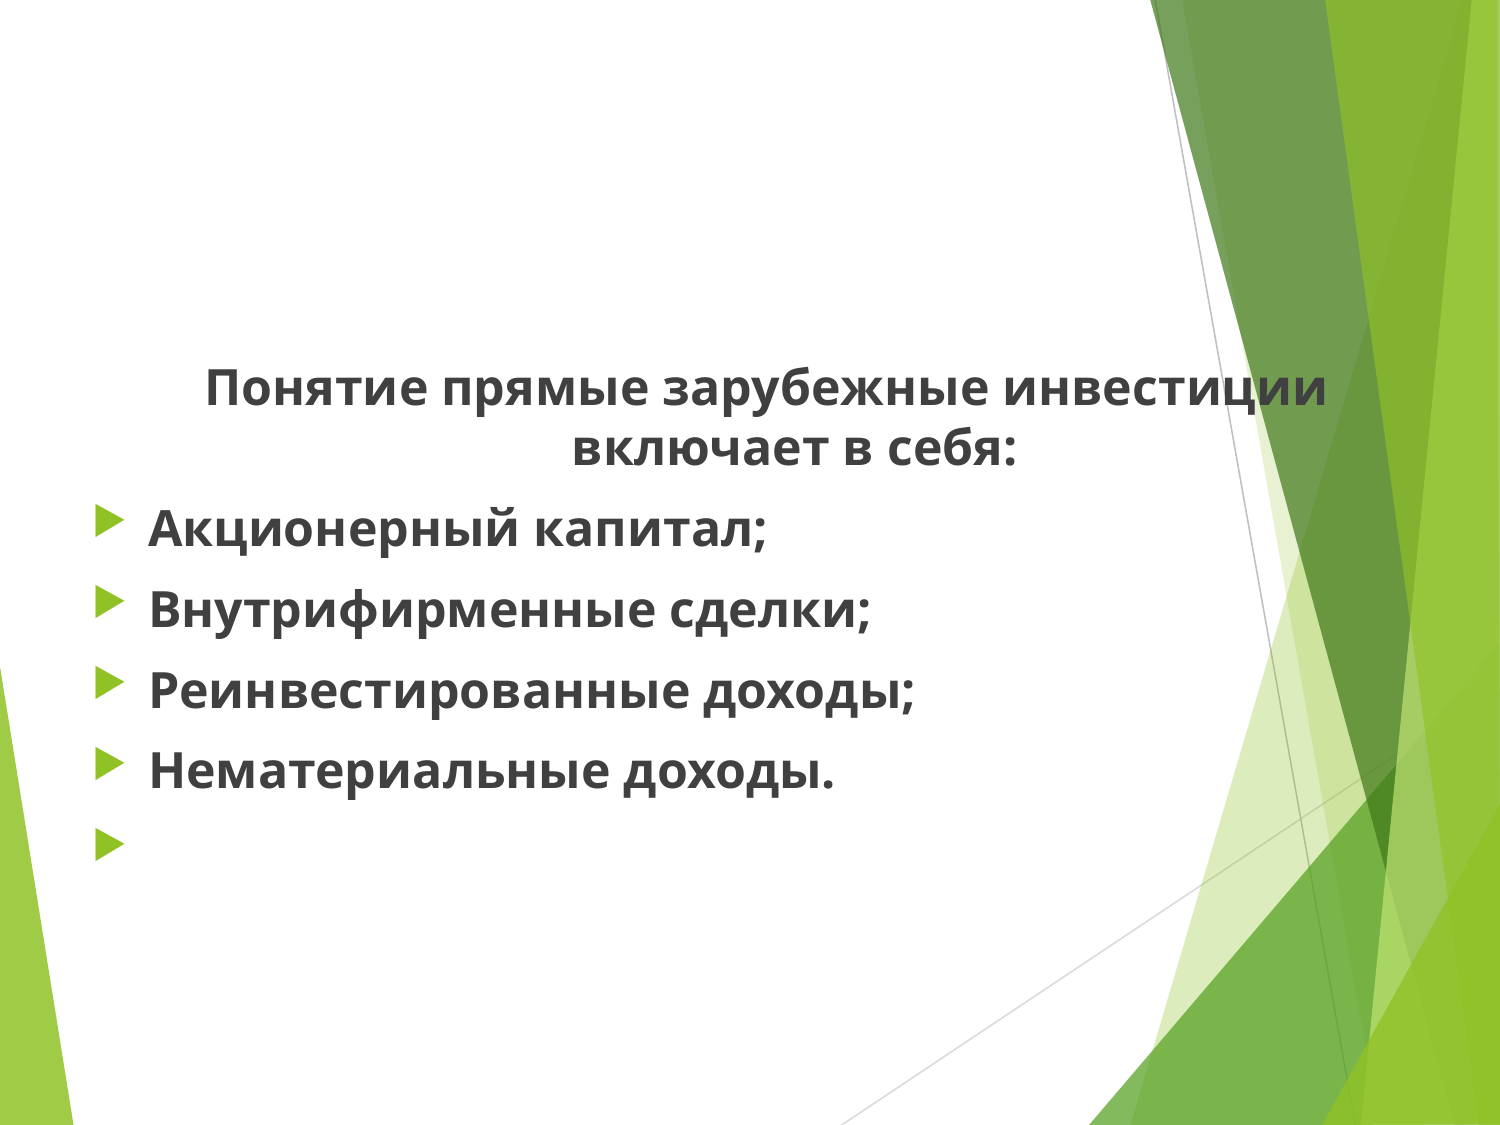

# Понятие прямые зарубежные инвестиции включает в себя:
Акционерный капитал;
Внутрифирменные сделки;
Реинвестированные доходы;
Нематериальные доходы.